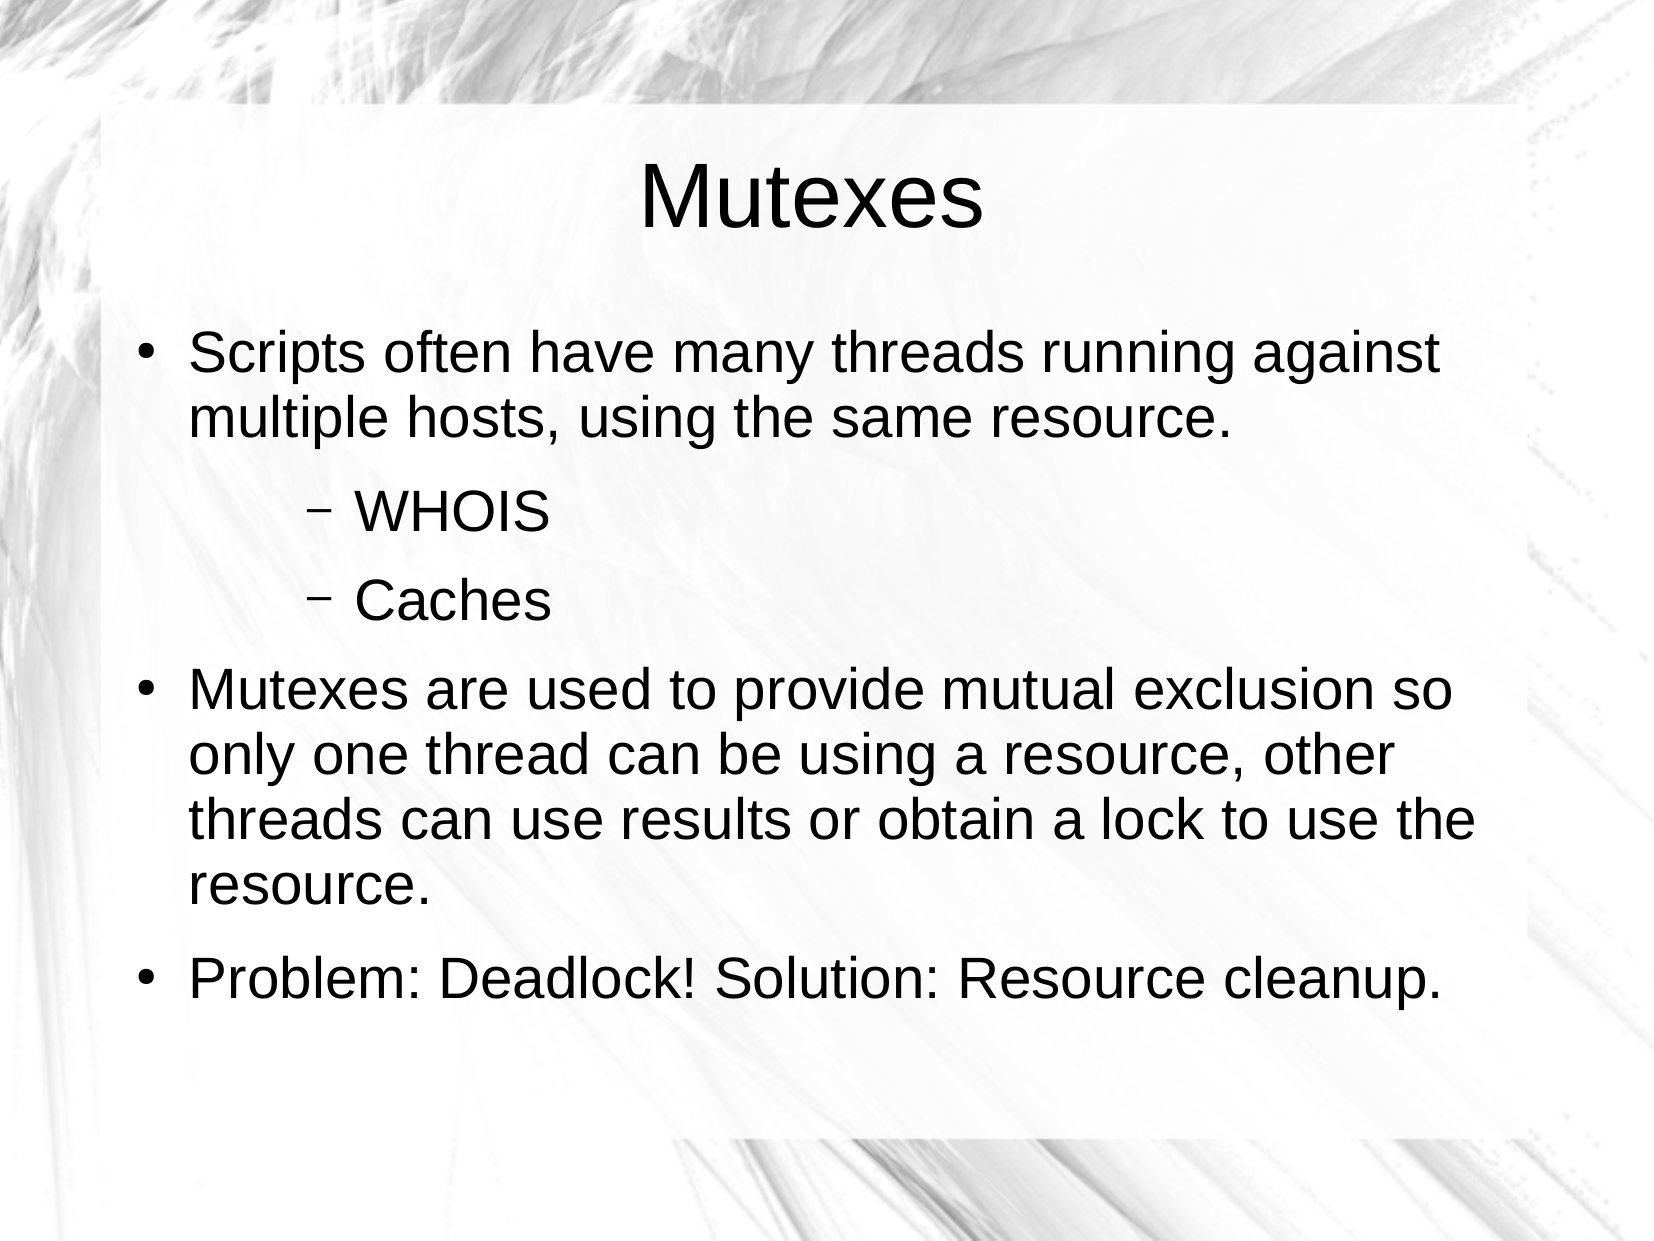

# Mutexes
Scripts often have many threads running against multiple hosts, using the same resource.
WHOIS
Caches
Mutexes are used to provide mutual exclusion so only one thread can be using a resource, other threads can use results or obtain a lock to use the resource.
Problem: Deadlock! Solution: Resource cleanup.